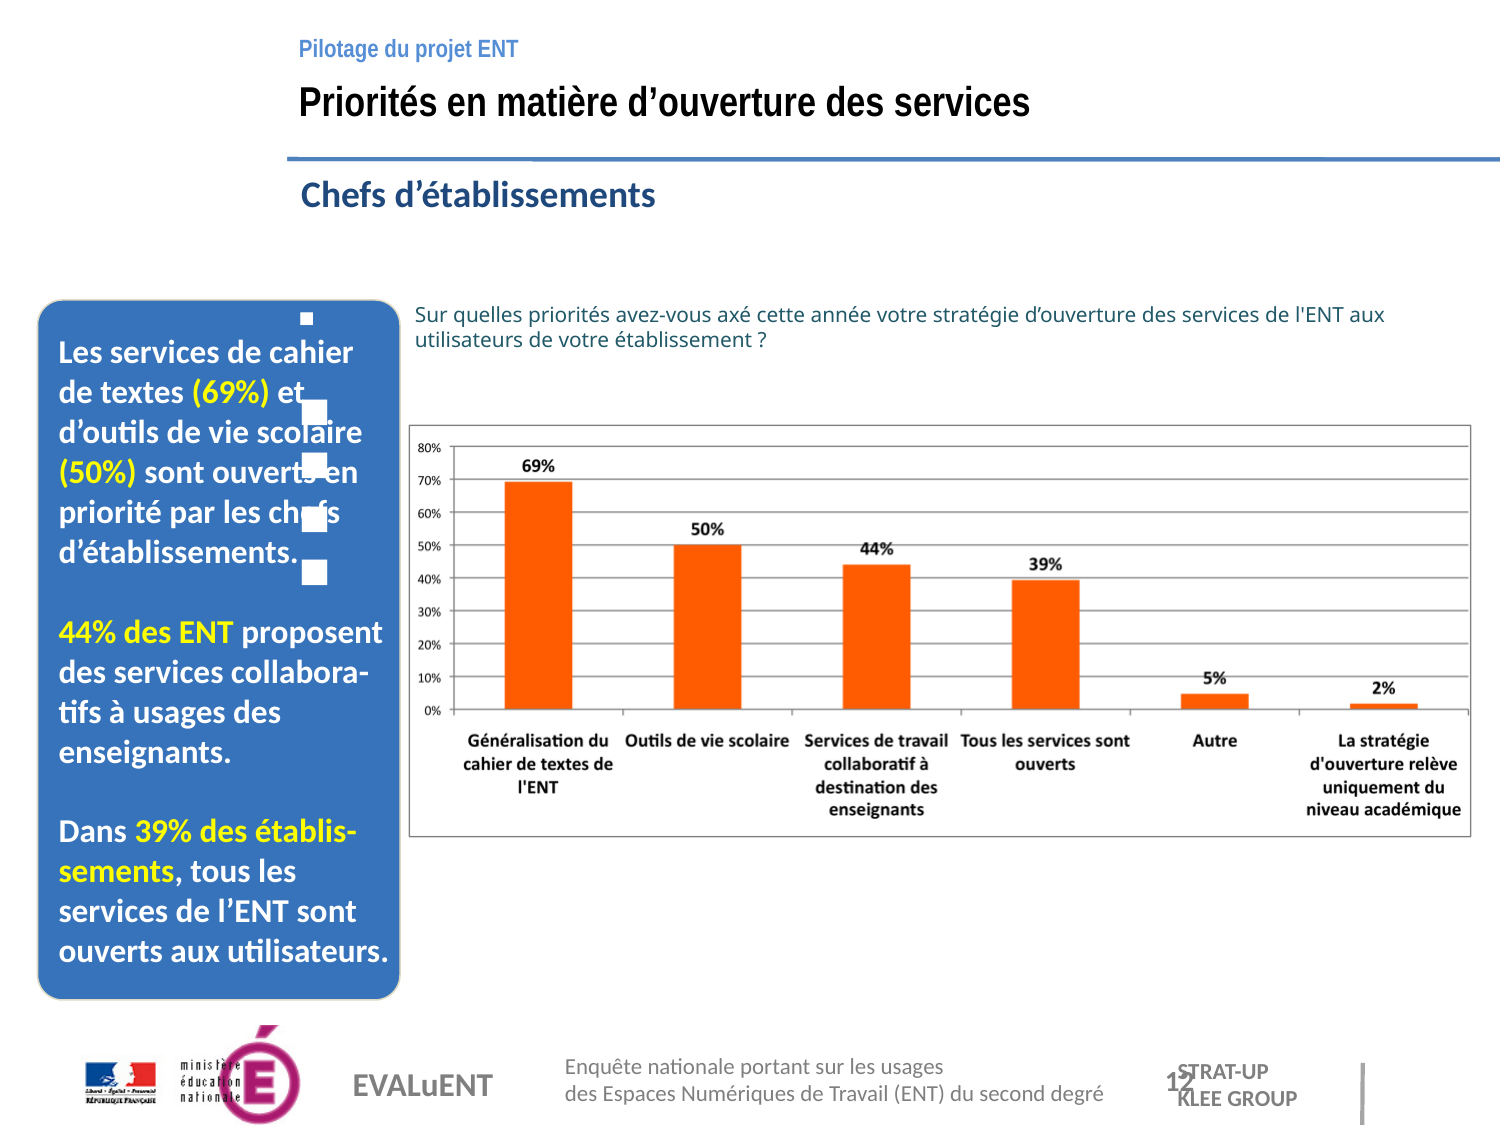

Pilotage du projet ENT
Priorités en matière d’ouverture des services
Chefs d’établissements
Sur quelles priorités avez-vous axé cette année votre stratégie d’ouverture des services de l'ENT aux utilisateurs de votre établissement ?
Les services de cahier de textes (69%) et
d’outils de vie scolaire (50%) sont ouverts en priorité par les chefs d’établissements.
44% des ENT proposent des services collabora-tifs à usages des enseignants.
Dans 39% des établis-sements, tous les services de l’ENT sont ouverts aux utilisateurs.